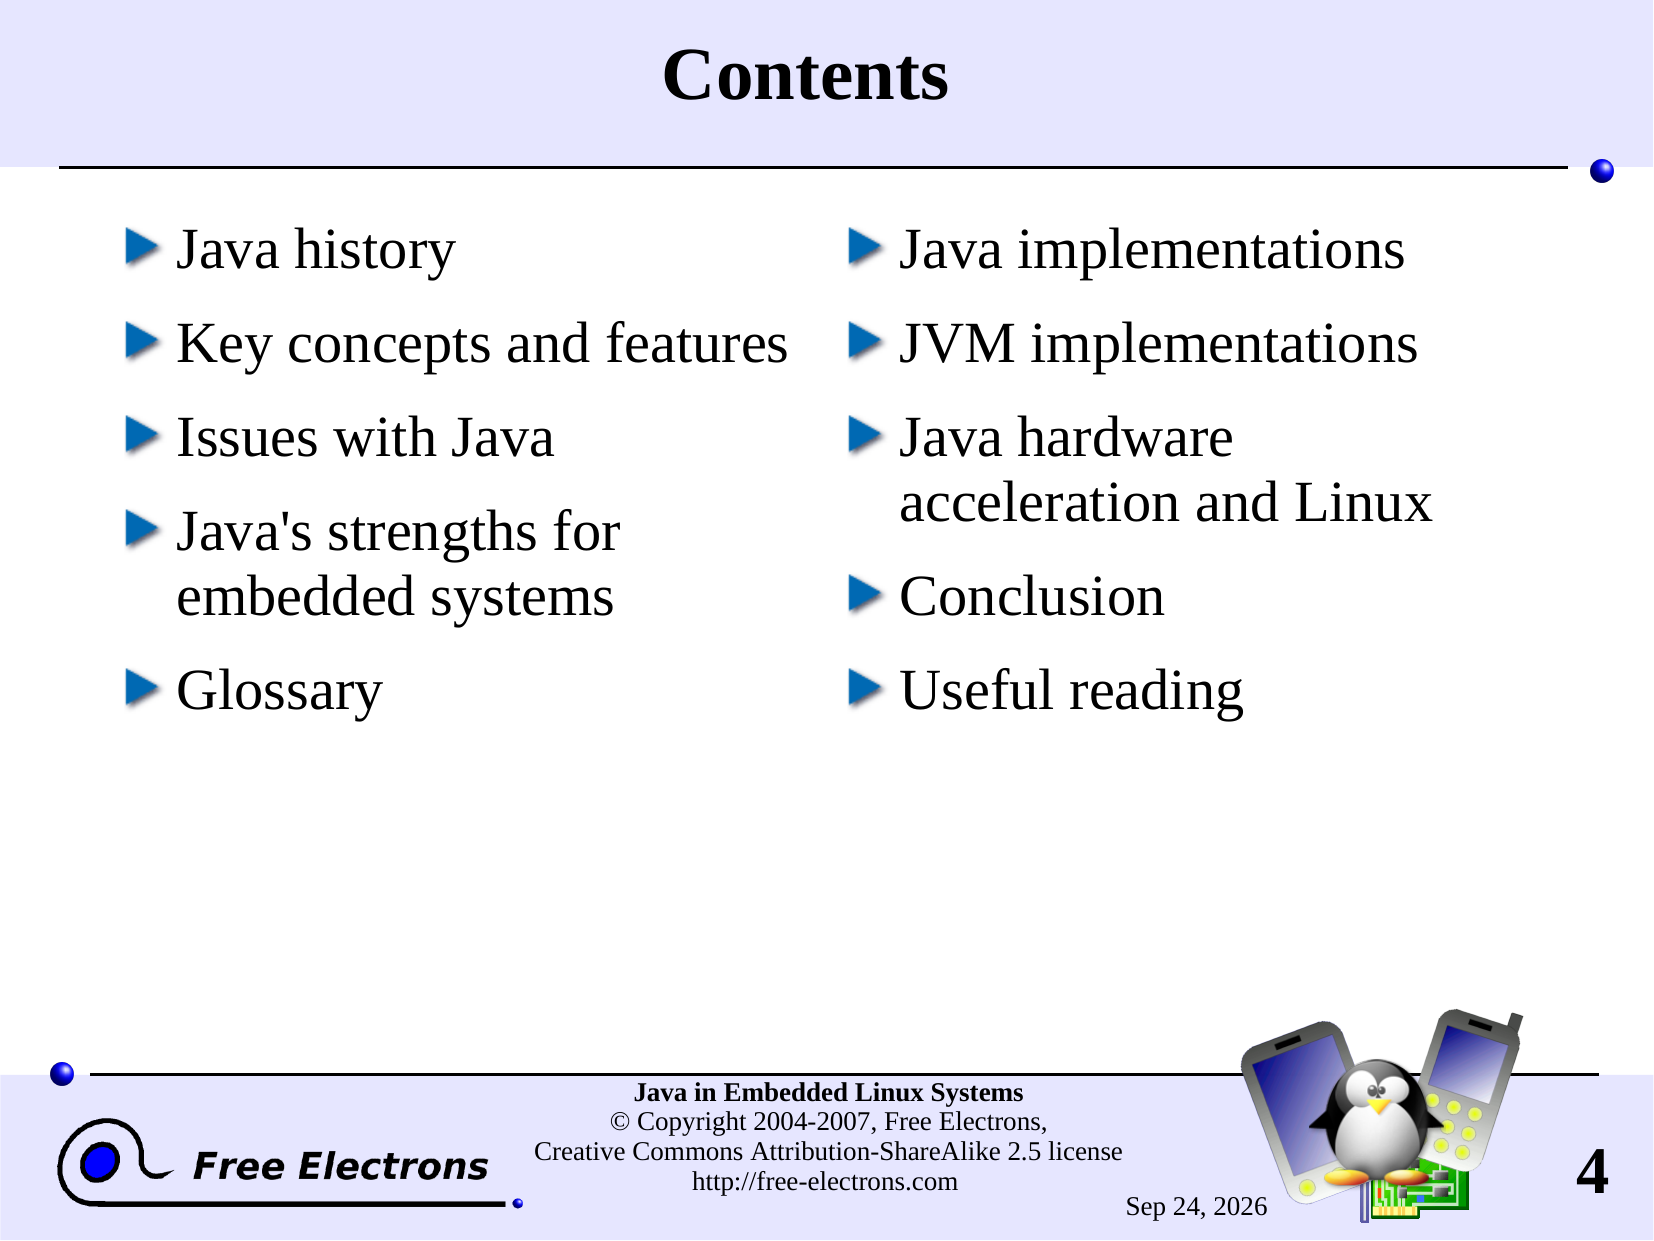

# Contents
Java history
Key concepts and features
Issues with Java
Java's strengths for embedded systems
Glossary
Java implementations
JVM implementations
Java hardware acceleration and Linux
Conclusion
Useful reading